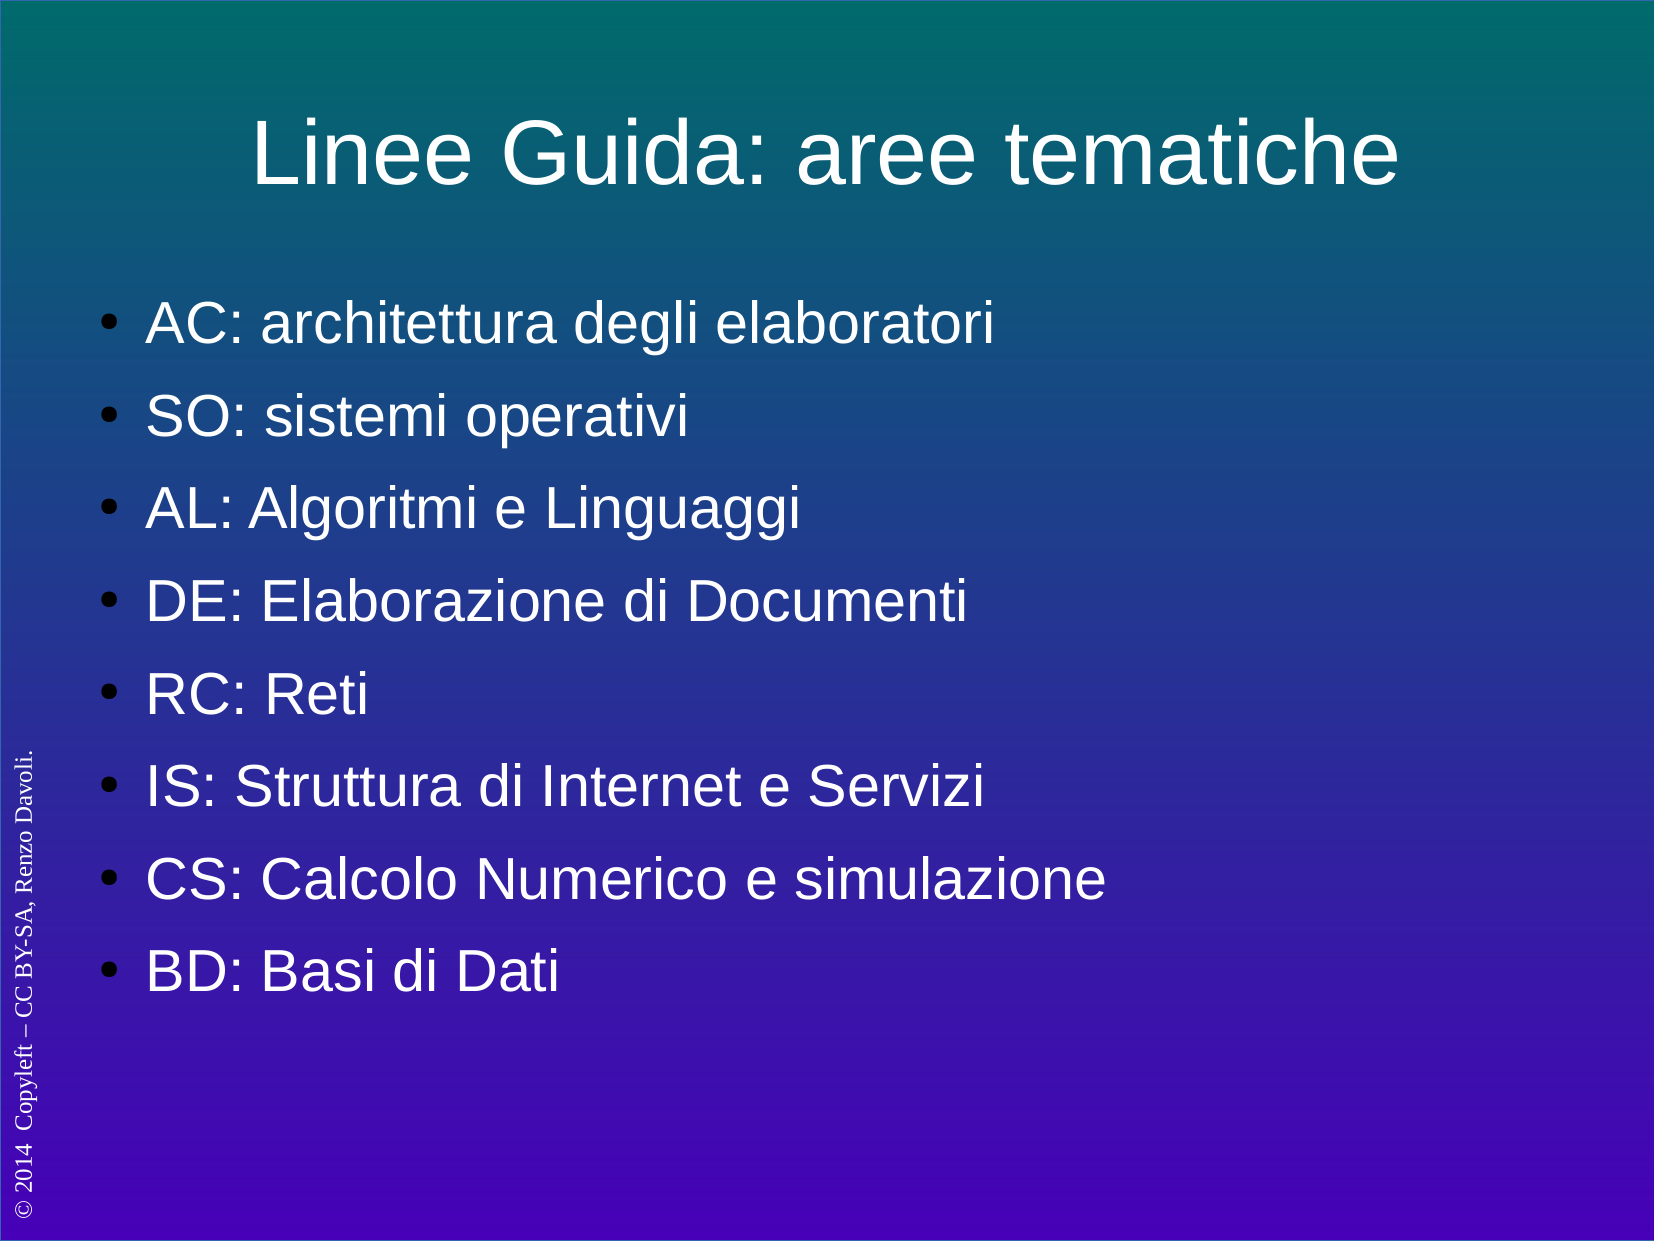

# Linee Guida: aree tematiche
AC: architettura degli elaboratori
SO: sistemi operativi
AL: Algoritmi e Linguaggi
DE: Elaborazione di Documenti
RC: Reti
IS: Struttura di Internet e Servizi
CS: Calcolo Numerico e simulazione
BD: Basi di Dati